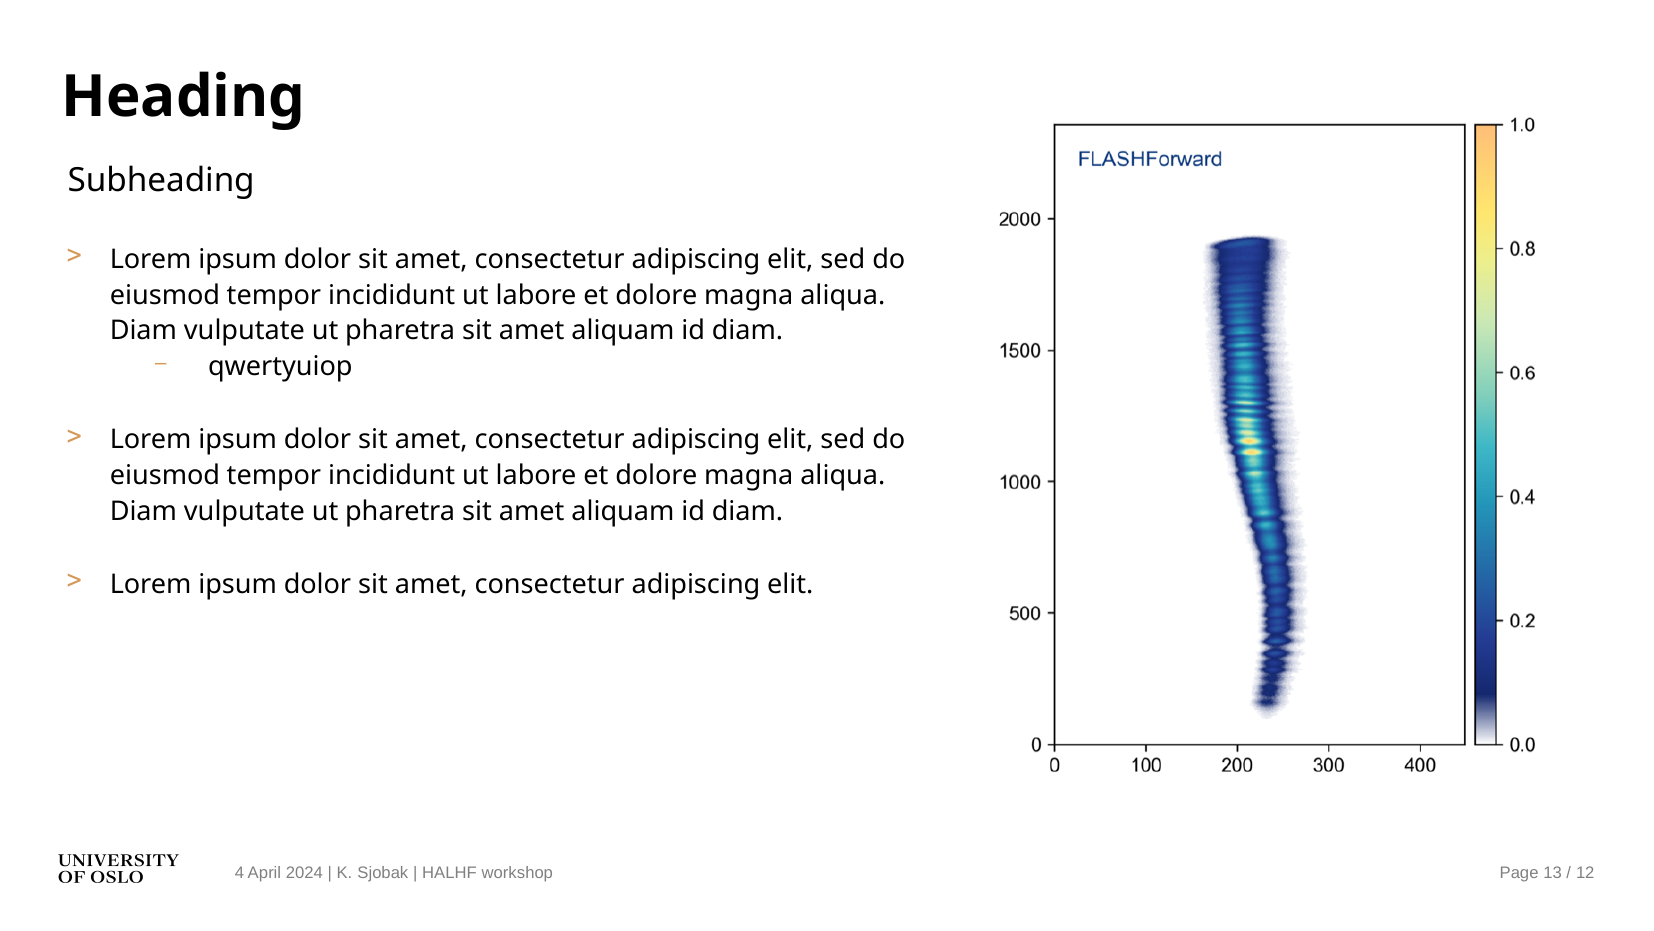

Heading
Subheading
Lorem ipsum dolor sit amet, consectetur adipiscing elit, sed do eiusmod tempor incididunt ut labore et dolore magna aliqua. Diam vulputate ut pharetra sit amet aliquam id diam.
qwertyuiop
Lorem ipsum dolor sit amet, consectetur adipiscing elit, sed do eiusmod tempor incididunt ut labore et dolore magna aliqua. Diam vulputate ut pharetra sit amet aliquam id diam.
Lorem ipsum dolor sit amet, consectetur adipiscing elit.
13
4 April 2024 | K. Sjobak | HALHF workshop